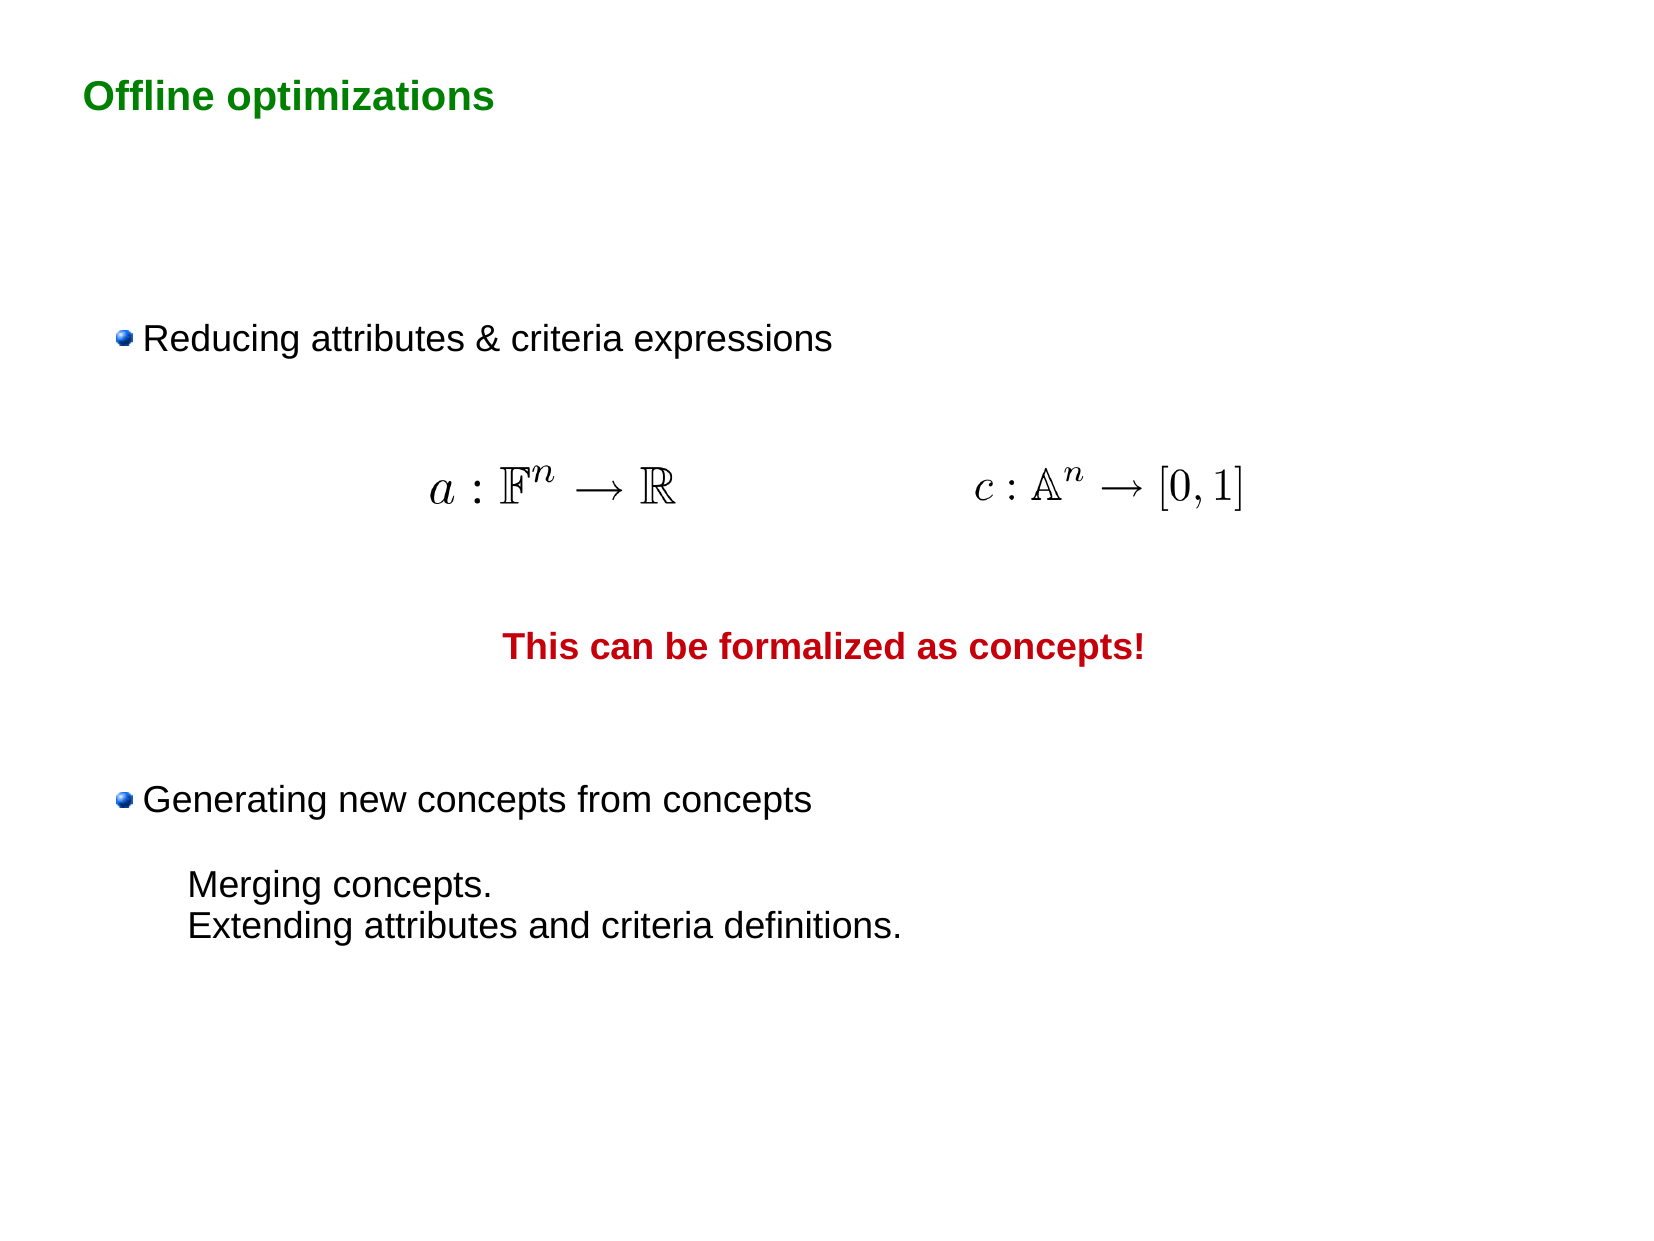

# Offline optimizations
 Reducing attributes & criteria expressions
 Generating new concepts from concepts
Merging concepts.
Extending attributes and criteria definitions.
This can be formalized as concepts!